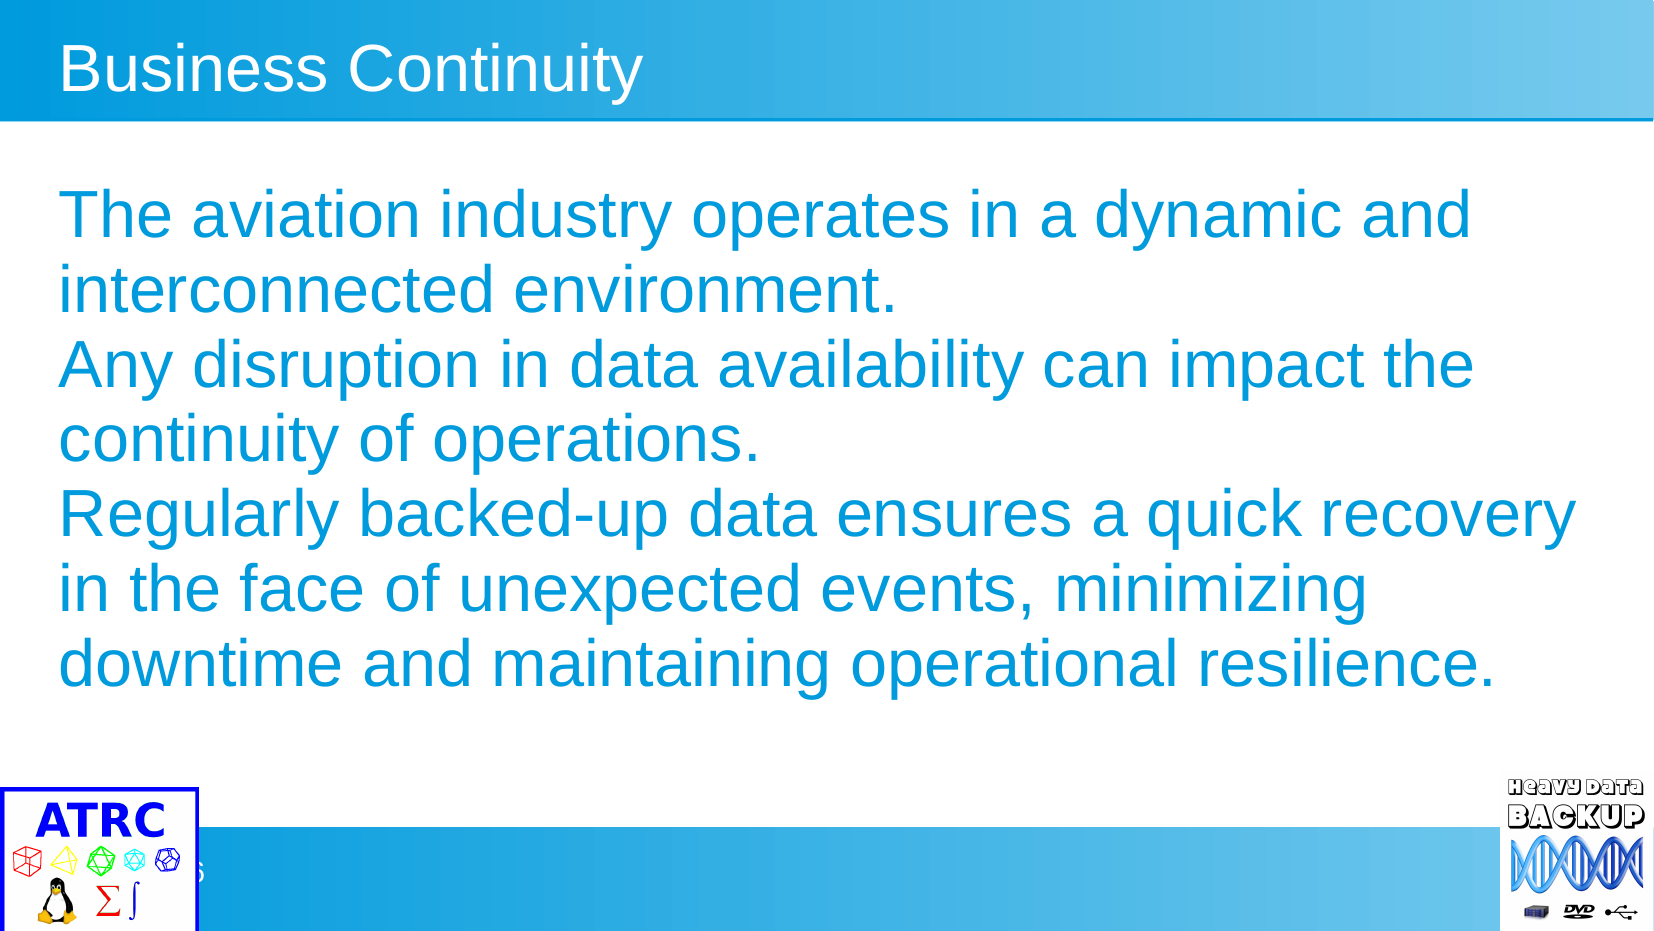

# Business Continuity
The aviation industry operates in a dynamic and interconnected environment.
Any disruption in data availability can impact the continuity of operations.
Regularly backed-up data ensures a quick recovery in the face of unexpected events, minimizing downtime and maintaining operational resilience.
39